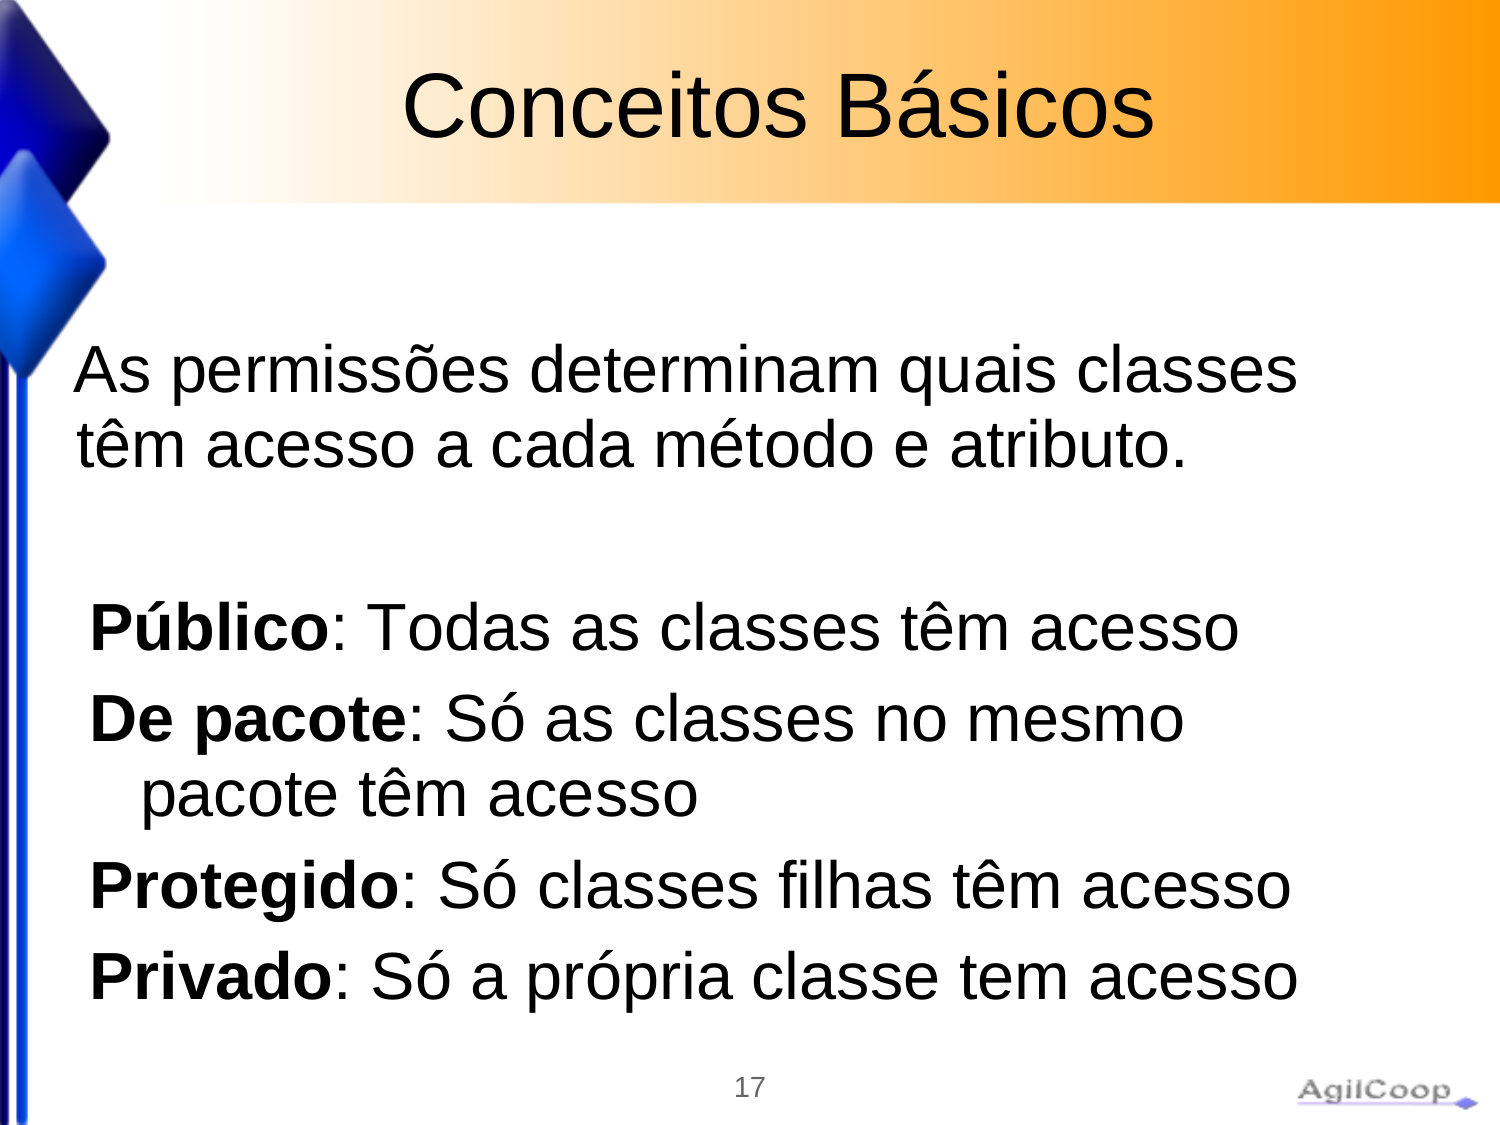

# Conceitos Básicos
As permissões determinam quais classes têm acesso a cada método e atributo.
Público: Todas as classes têm acesso
De pacote: Só as classes no mesmo pacote têm acesso
Protegido: Só classes filhas têm acesso
Privado: Só a própria classe tem acesso
17